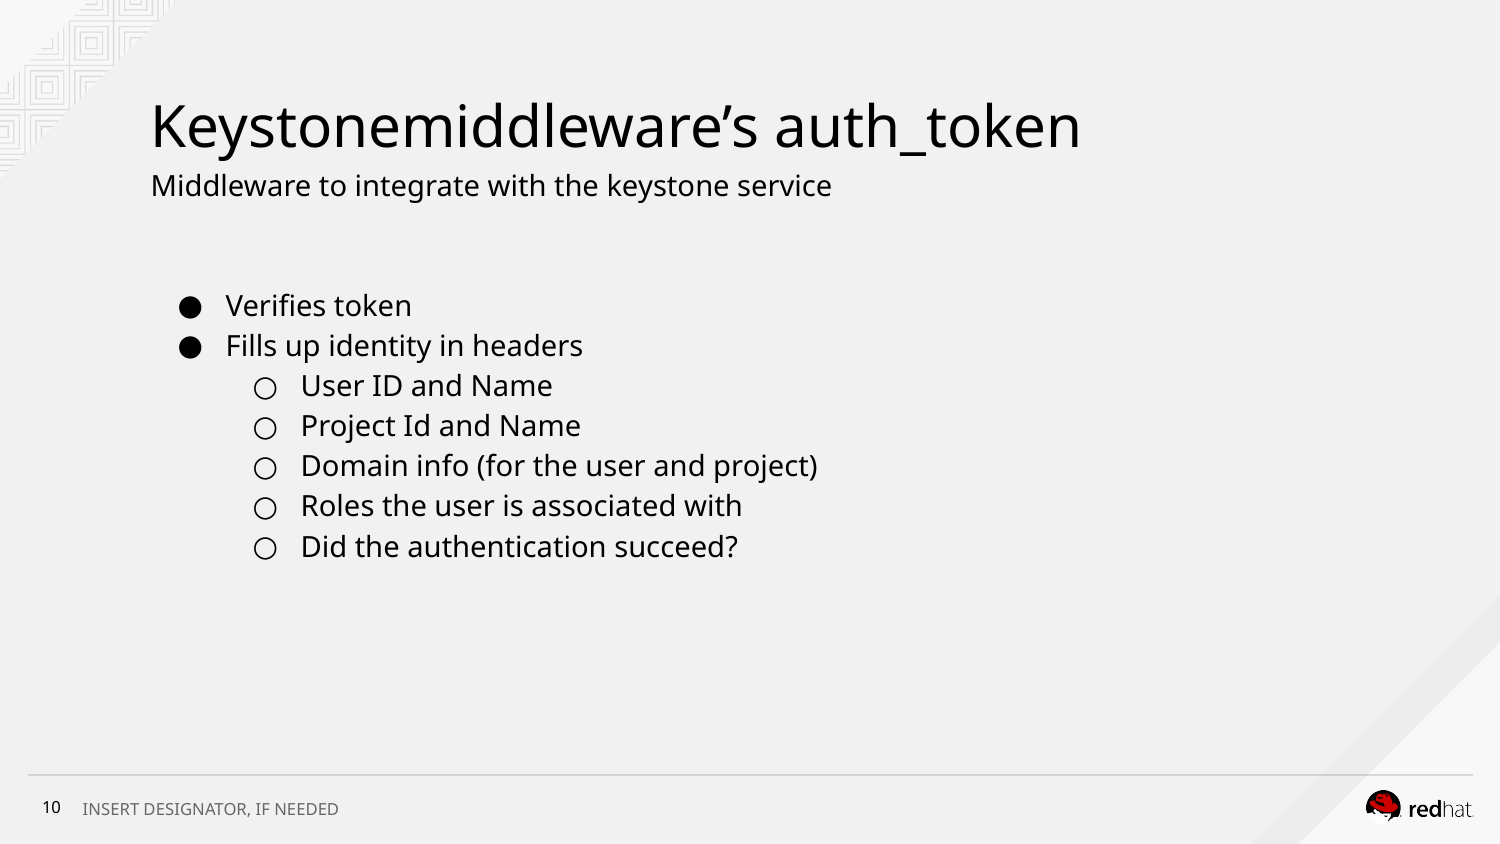

# Keystonemiddleware’s auth_token
Middleware to integrate with the keystone service
Verifies token
Fills up identity in headers
User ID and Name
Project Id and Name
Domain info (for the user and project)
Roles the user is associated with
Did the authentication succeed?